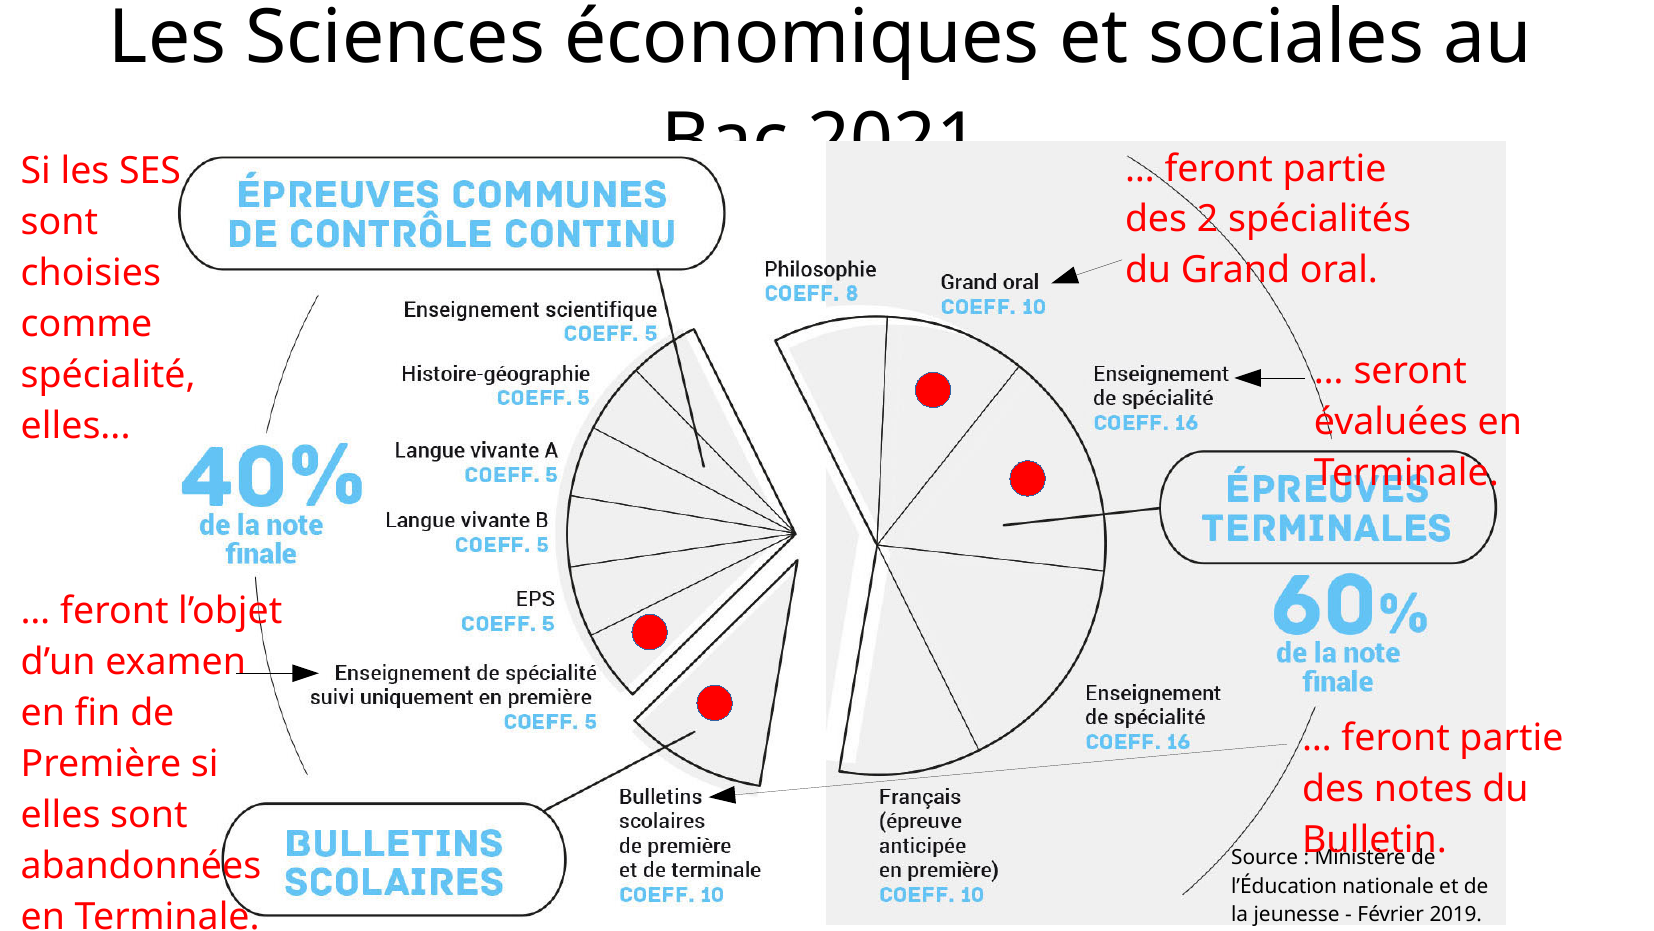

# Les Sciences économiques et sociales au Bac 2021
… feront partie des 2 spécialités du Grand oral.
Si les SES sont choisies comme spécialité, elles...
… seront évaluées en Terminale.
… feront l’objet d’un examen en fin de Première si elles sont abandonnées en Terminale.
… feront partie des notes du Bulletin.
Source : Ministère de l’Éducation nationale et de la jeunesse - Février 2019.